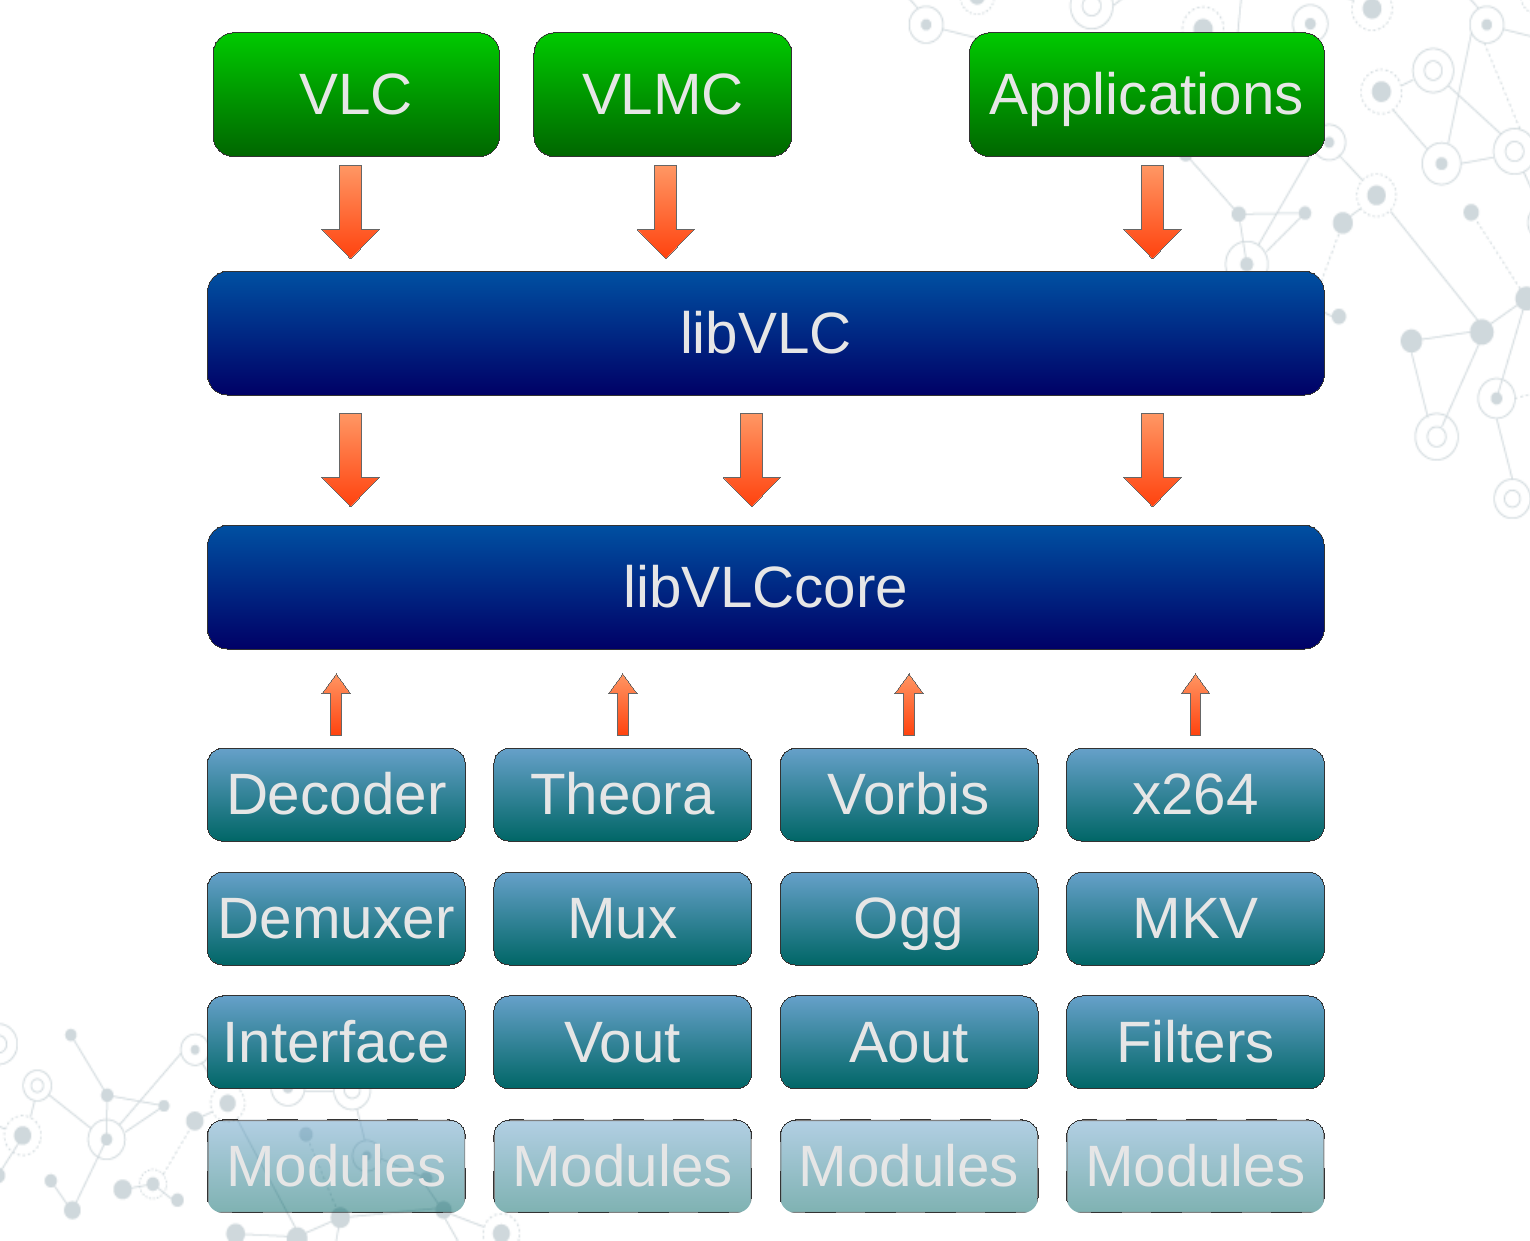

VLC
VLMC
Applications
libVLC
libVLCcore
Decoder
Theora
Vorbis
x264
Demuxer
Mux
Ogg
MKV
Interface
Vout
Aout
Filters
Modules
Modules
Modules
Modules